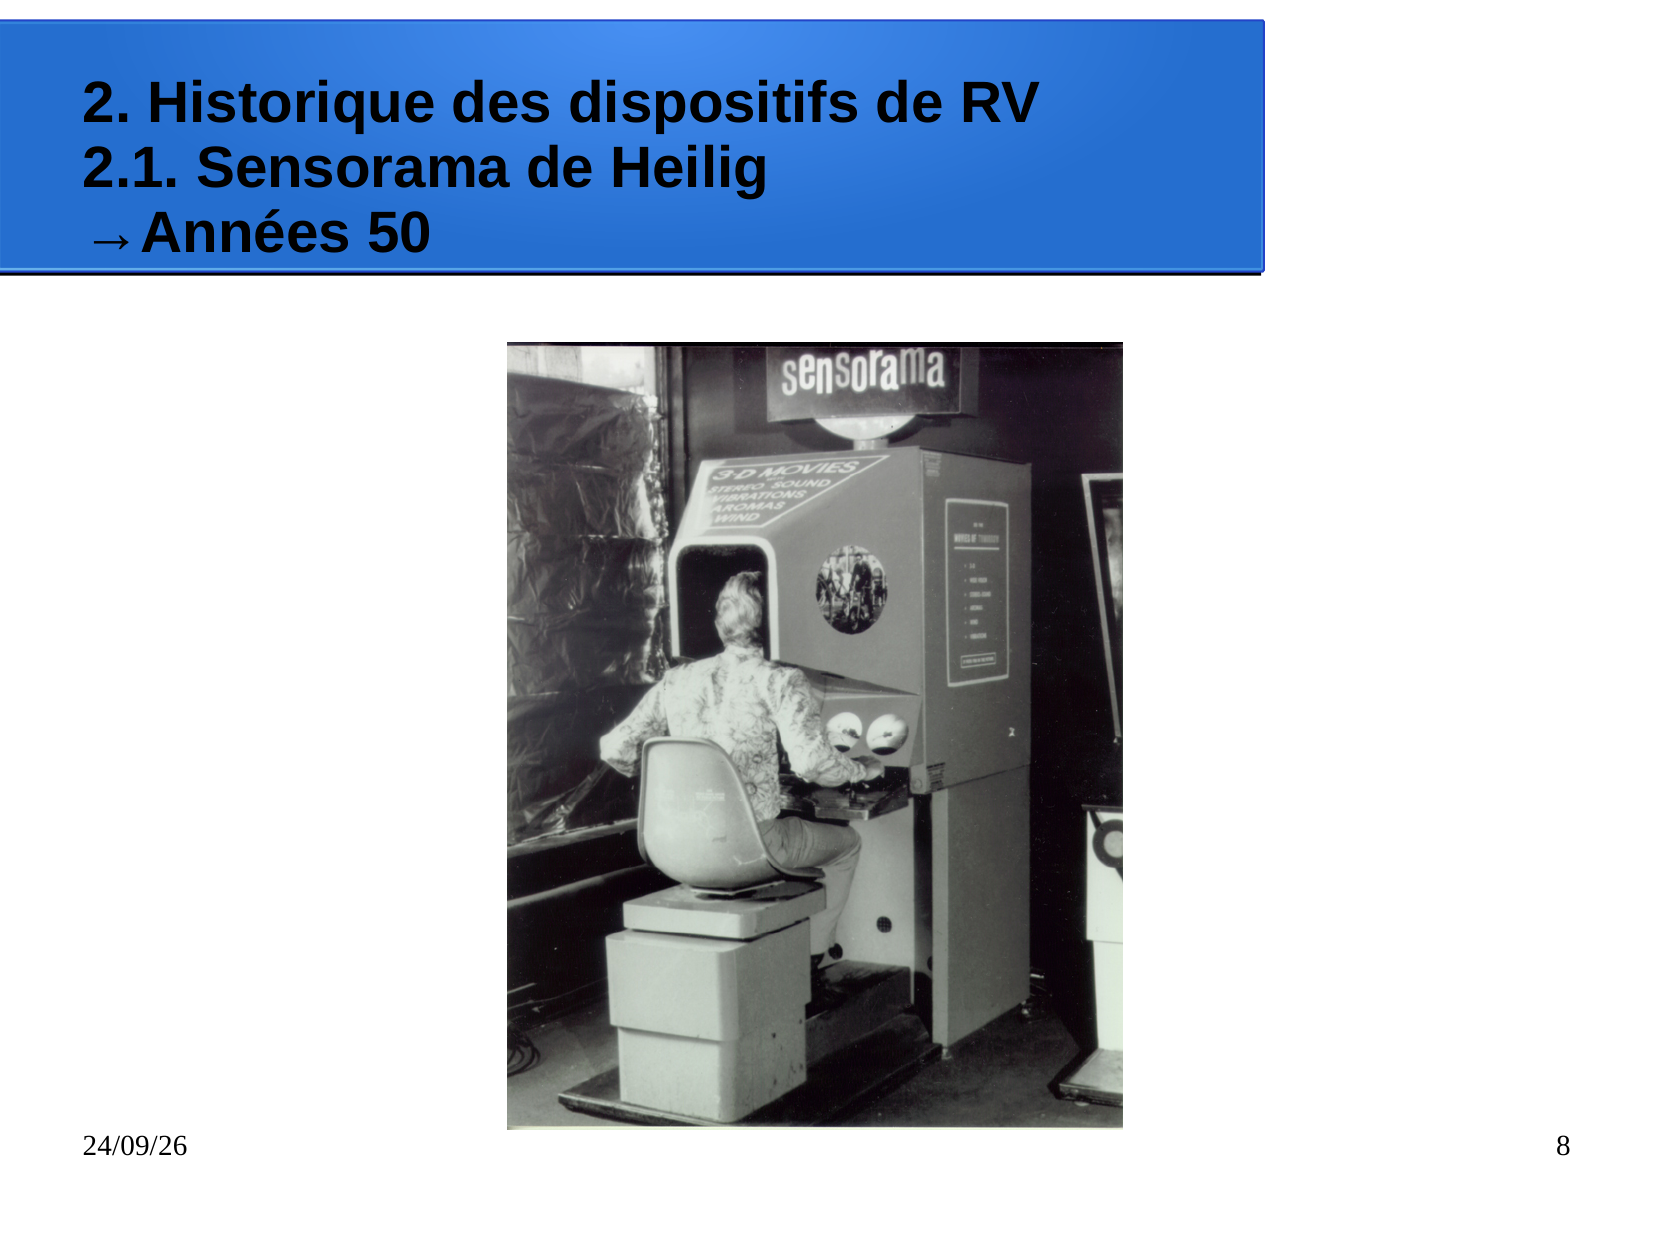

# 2. Historique des dispositifs de RV 2.1. Sensorama de Heilig →Années 50
8